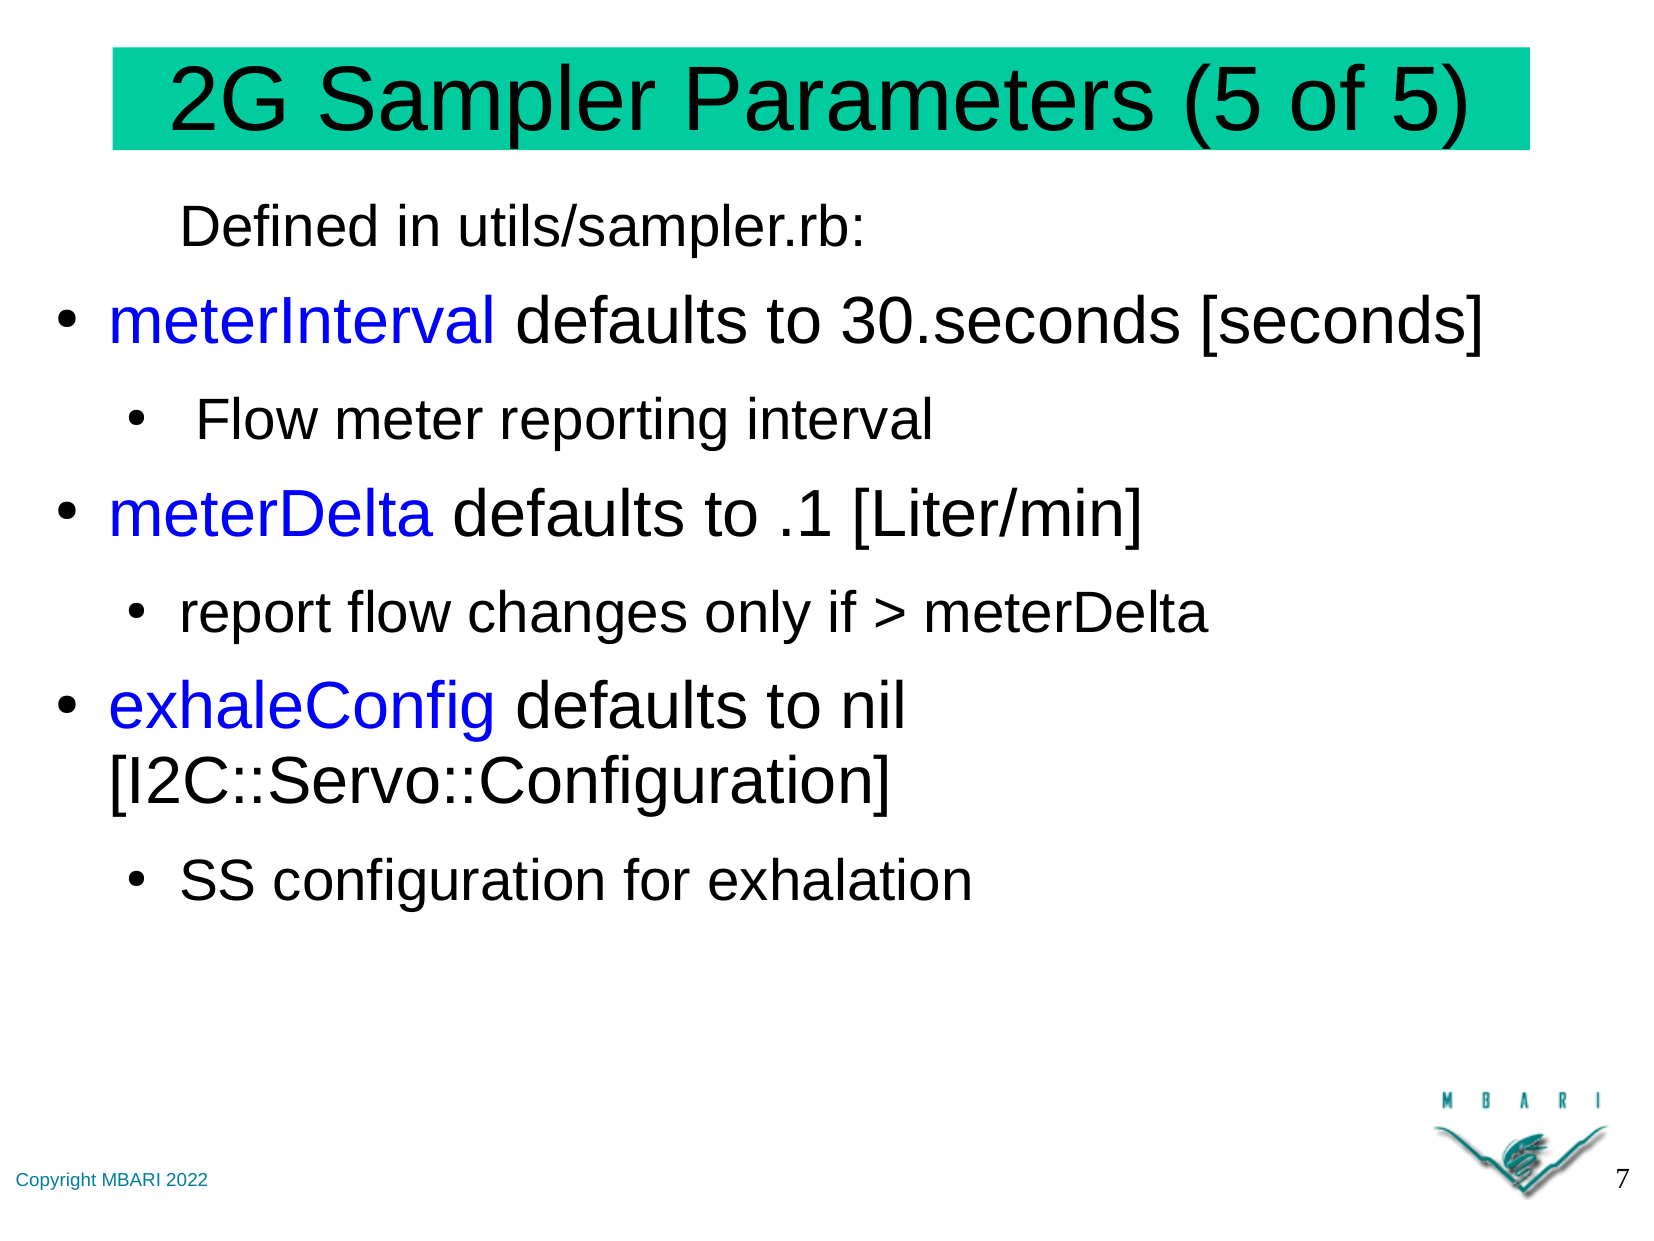

# 2G Sampler Parameters (5 of 5)
Defined in utils/sampler.rb:
meterInterval defaults to 30.seconds [seconds]
 Flow meter reporting interval
meterDelta defaults to .1 [Liter/min]
report flow changes only if > meterDelta
exhaleConfig defaults to nil [I2C::Servo::Configuration]
SS configuration for exhalation